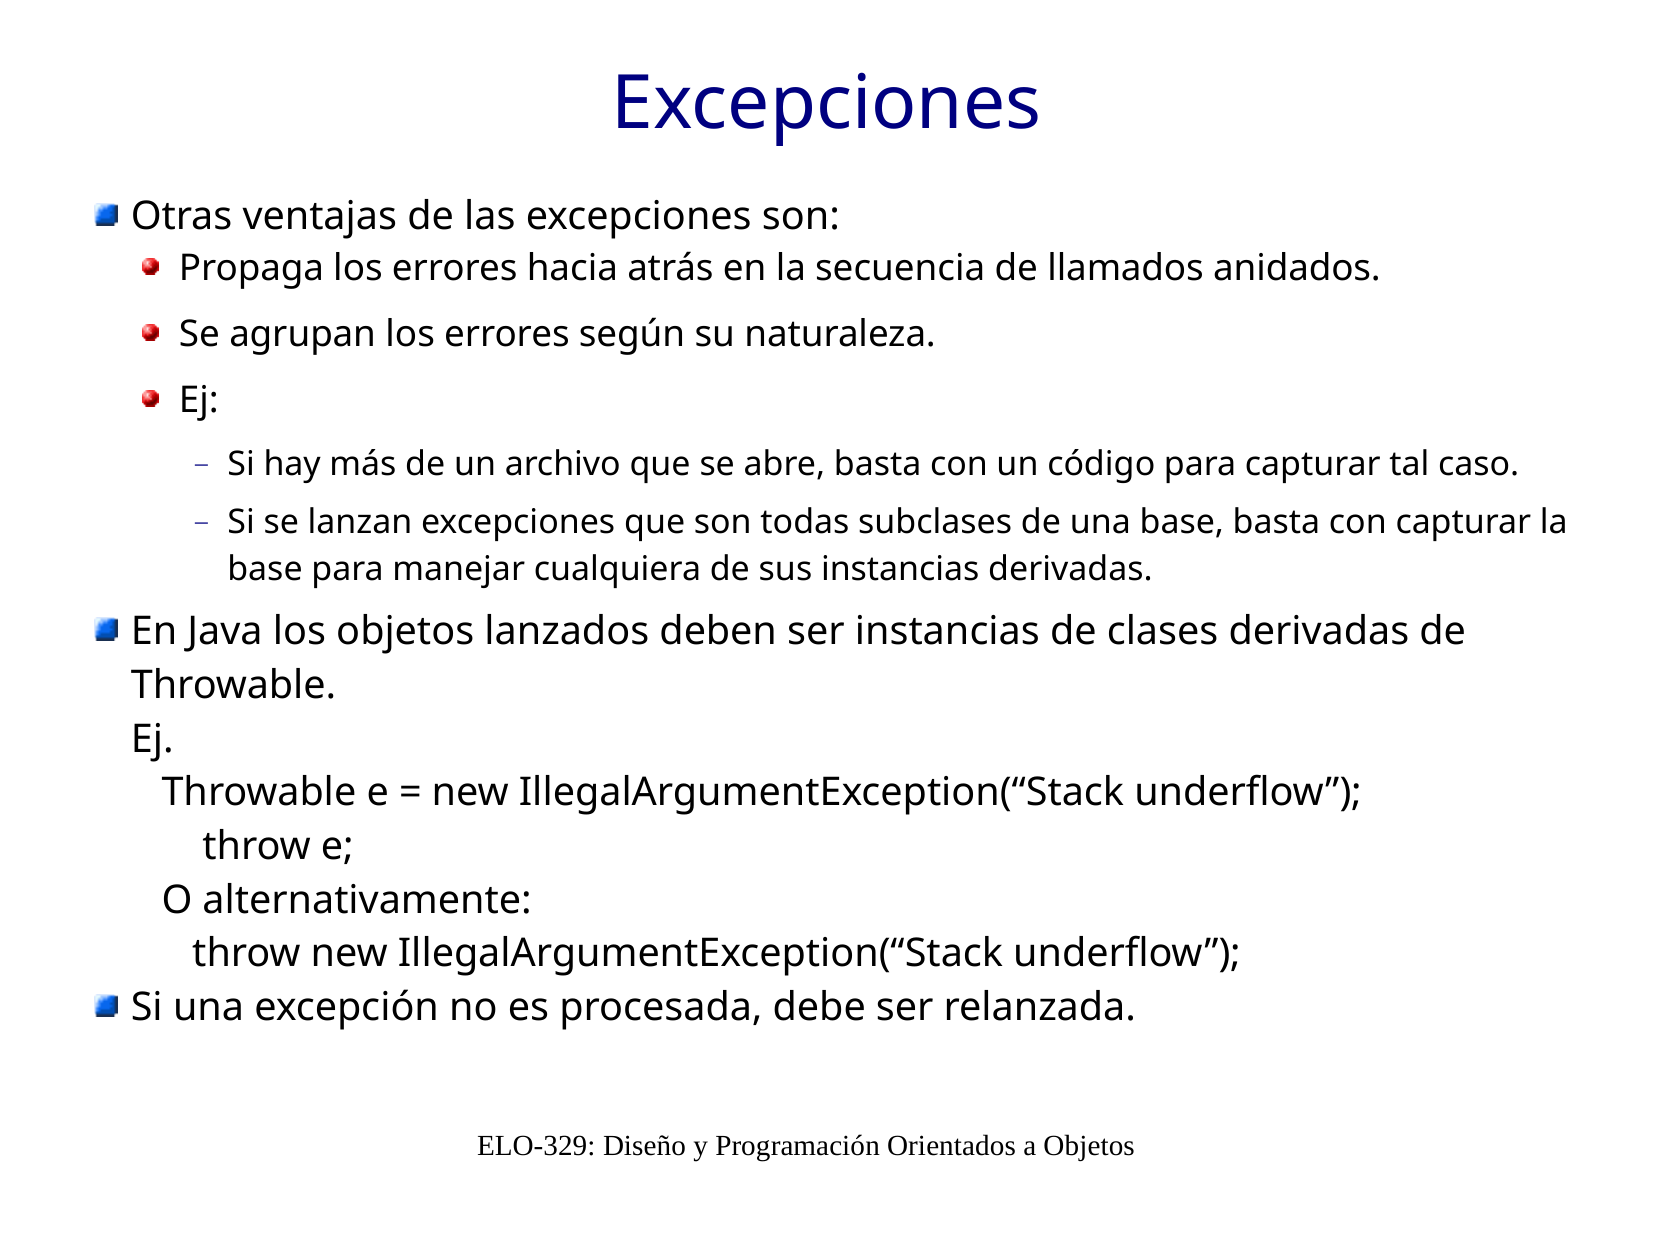

# Excepciones
Otras ventajas de las excepciones son:
Propaga los errores hacia atrás en la secuencia de llamados anidados.
Se agrupan los errores según su naturaleza.
Ej:
Si hay más de un archivo que se abre, basta con un código para capturar tal caso.
Si se lanzan excepciones que son todas subclases de una base, basta con capturar la base para manejar cualquiera de sus instancias derivadas.
En Java los objetos lanzados deben ser instancias de clases derivadas de Throwable.
Ej.
 Throwable e = new IllegalArgumentException(“Stack underflow”);
 throw e;
 O alternativamente:
 throw new IllegalArgumentException(“Stack underflow”);
Si una excepción no es procesada, debe ser relanzada.